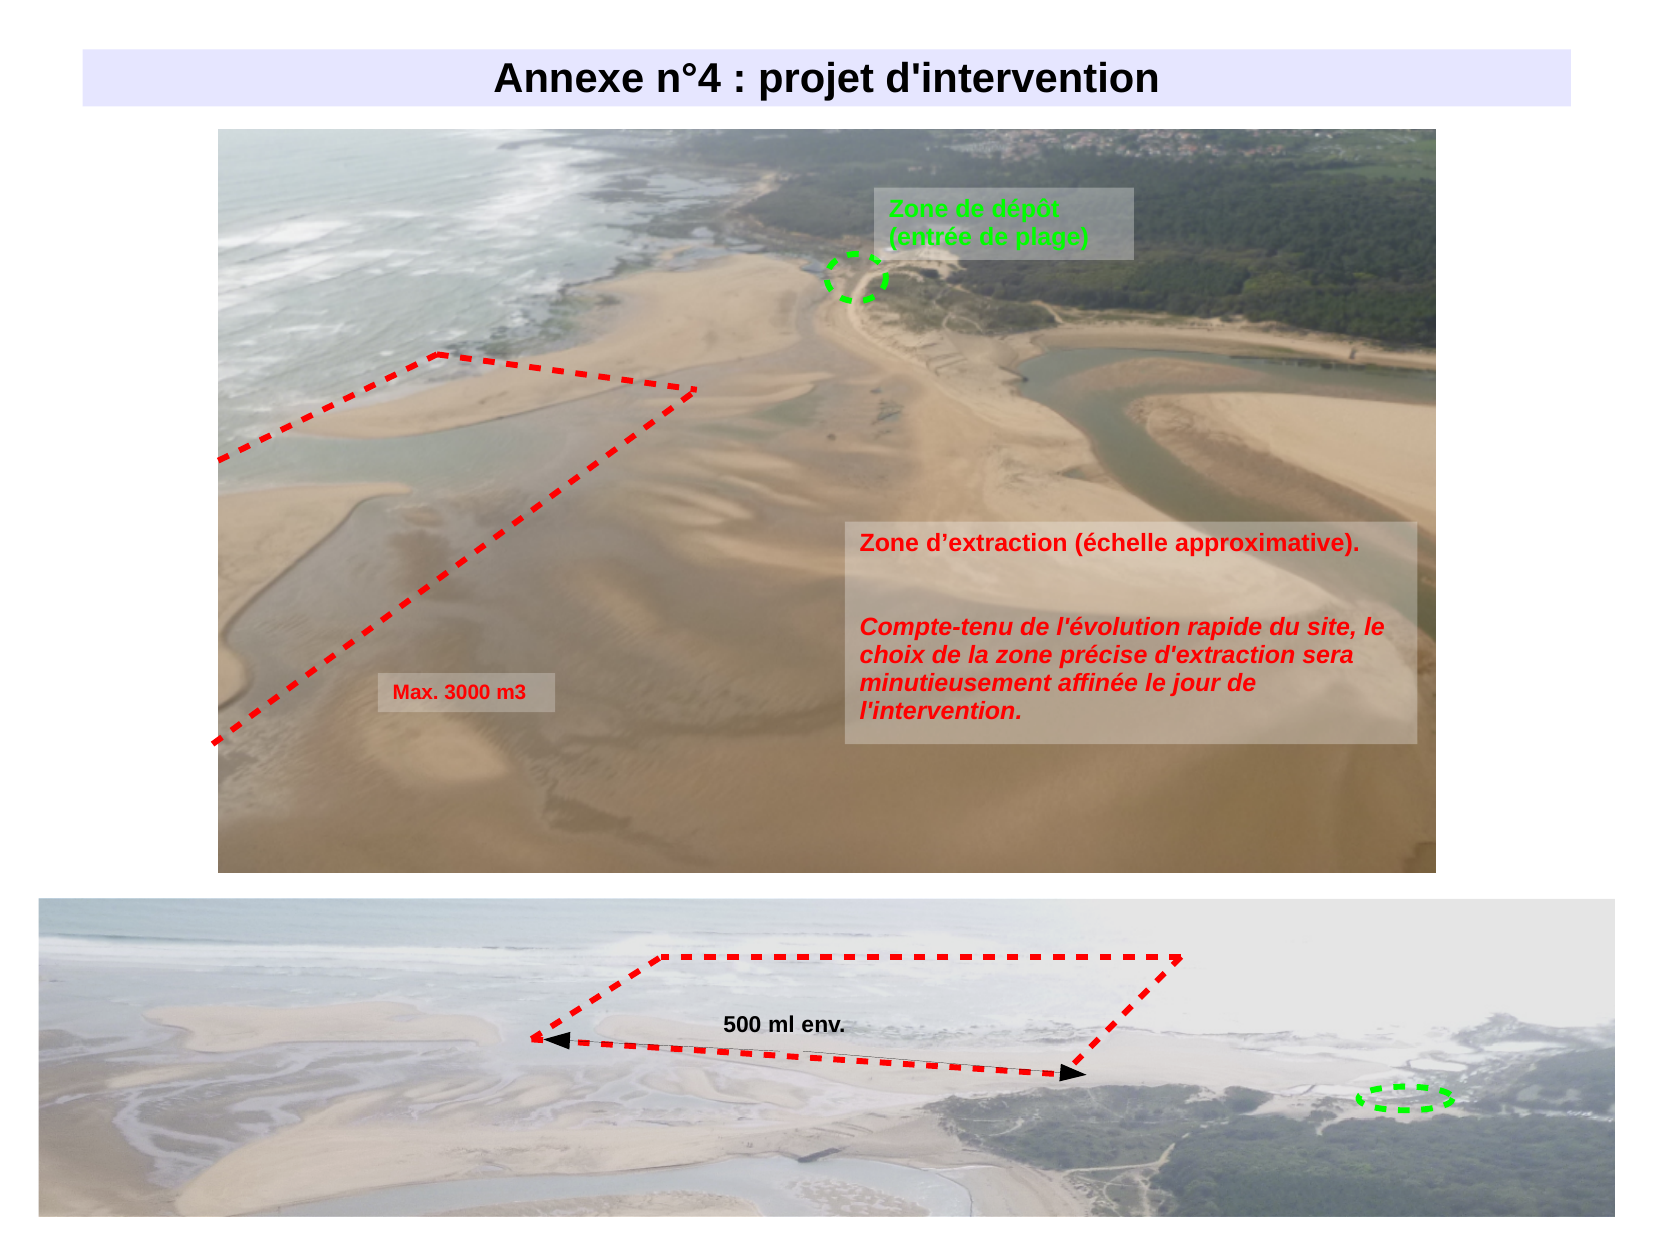

# Annexe n°4 : projet d'intervention
Zone de dépôt (entrée de plage)
Zone d’extraction (échelle approximative).
Compte-tenu de l'évolution rapide du site, le choix de la zone précise d'extraction sera minutieusement affinée le jour de l'intervention.
Max. 3000 m3
500 ml env.